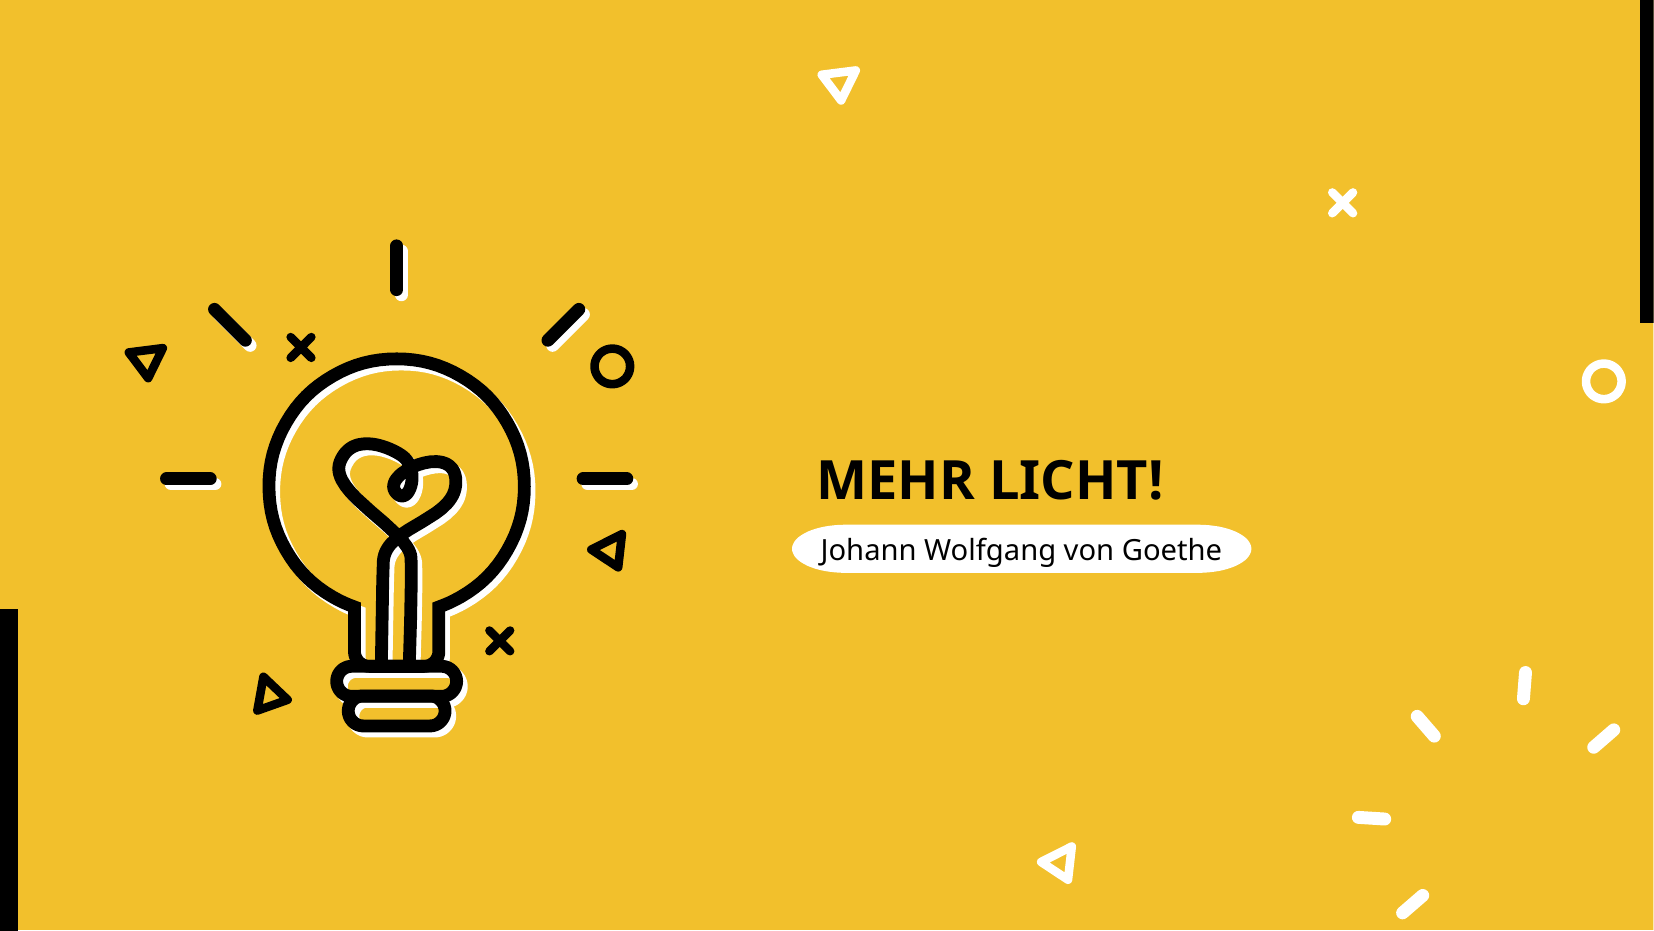

# MEHR LICHT!
Johann Wolfgang von Goethe